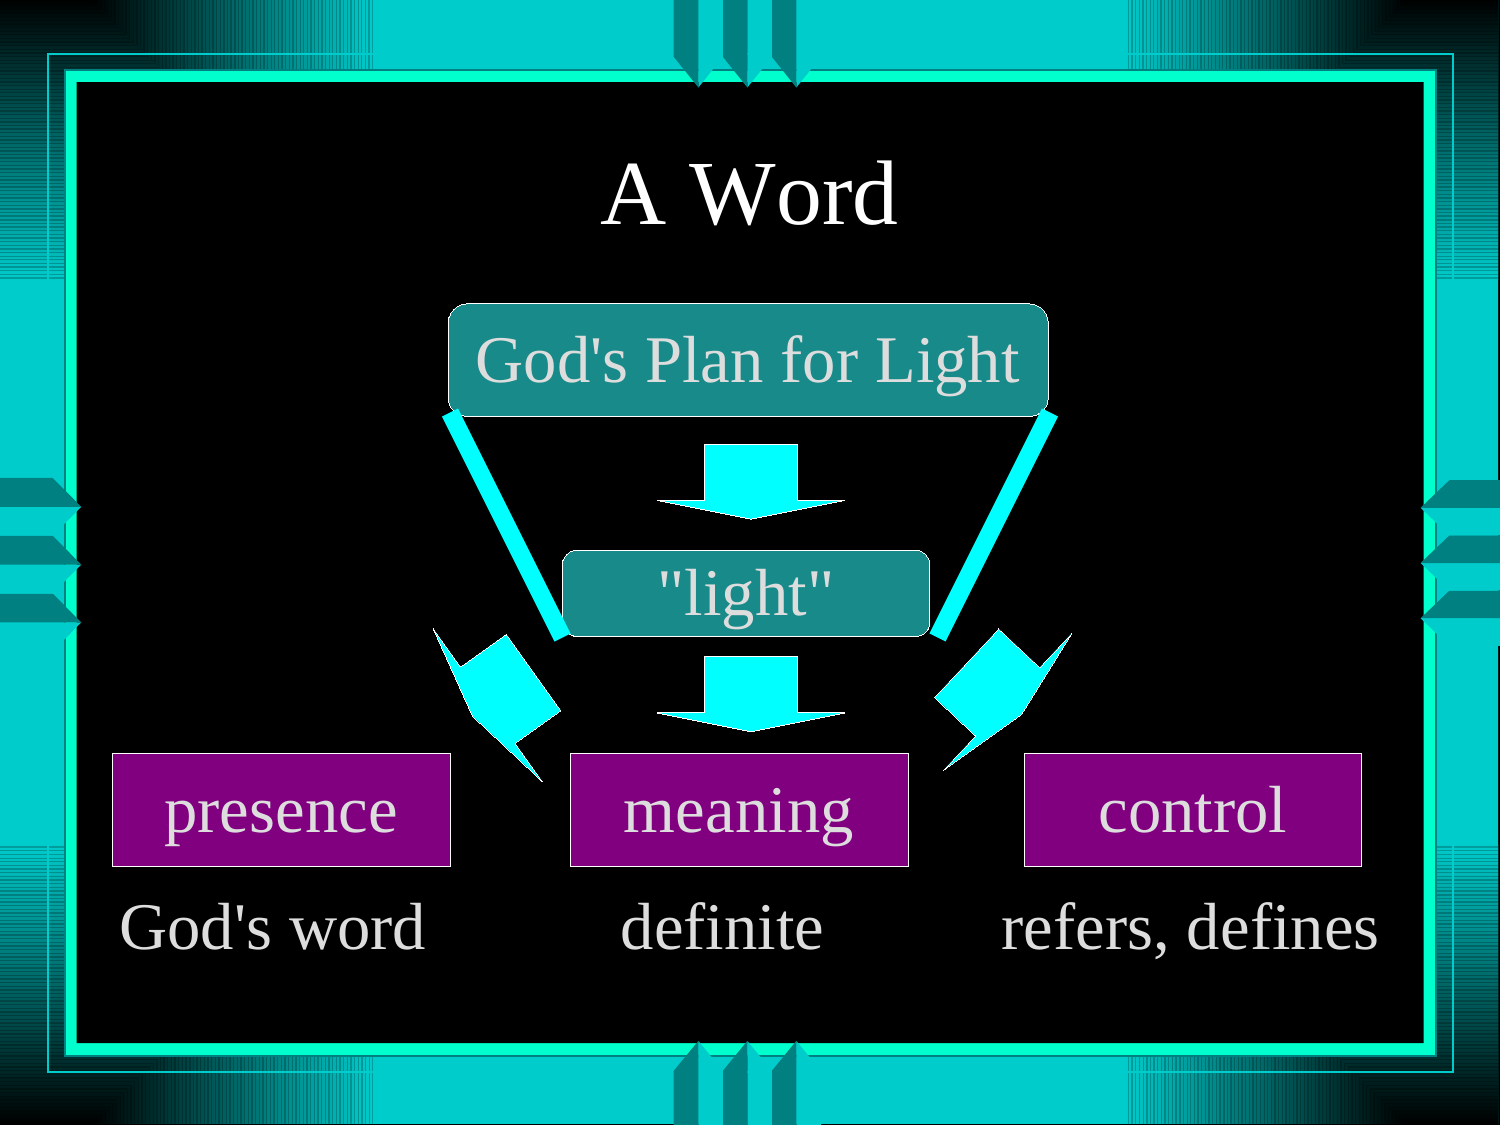

# A Word
God's Plan for Light
"light"
control
refers, defines
presence
God's word
meaning
definite